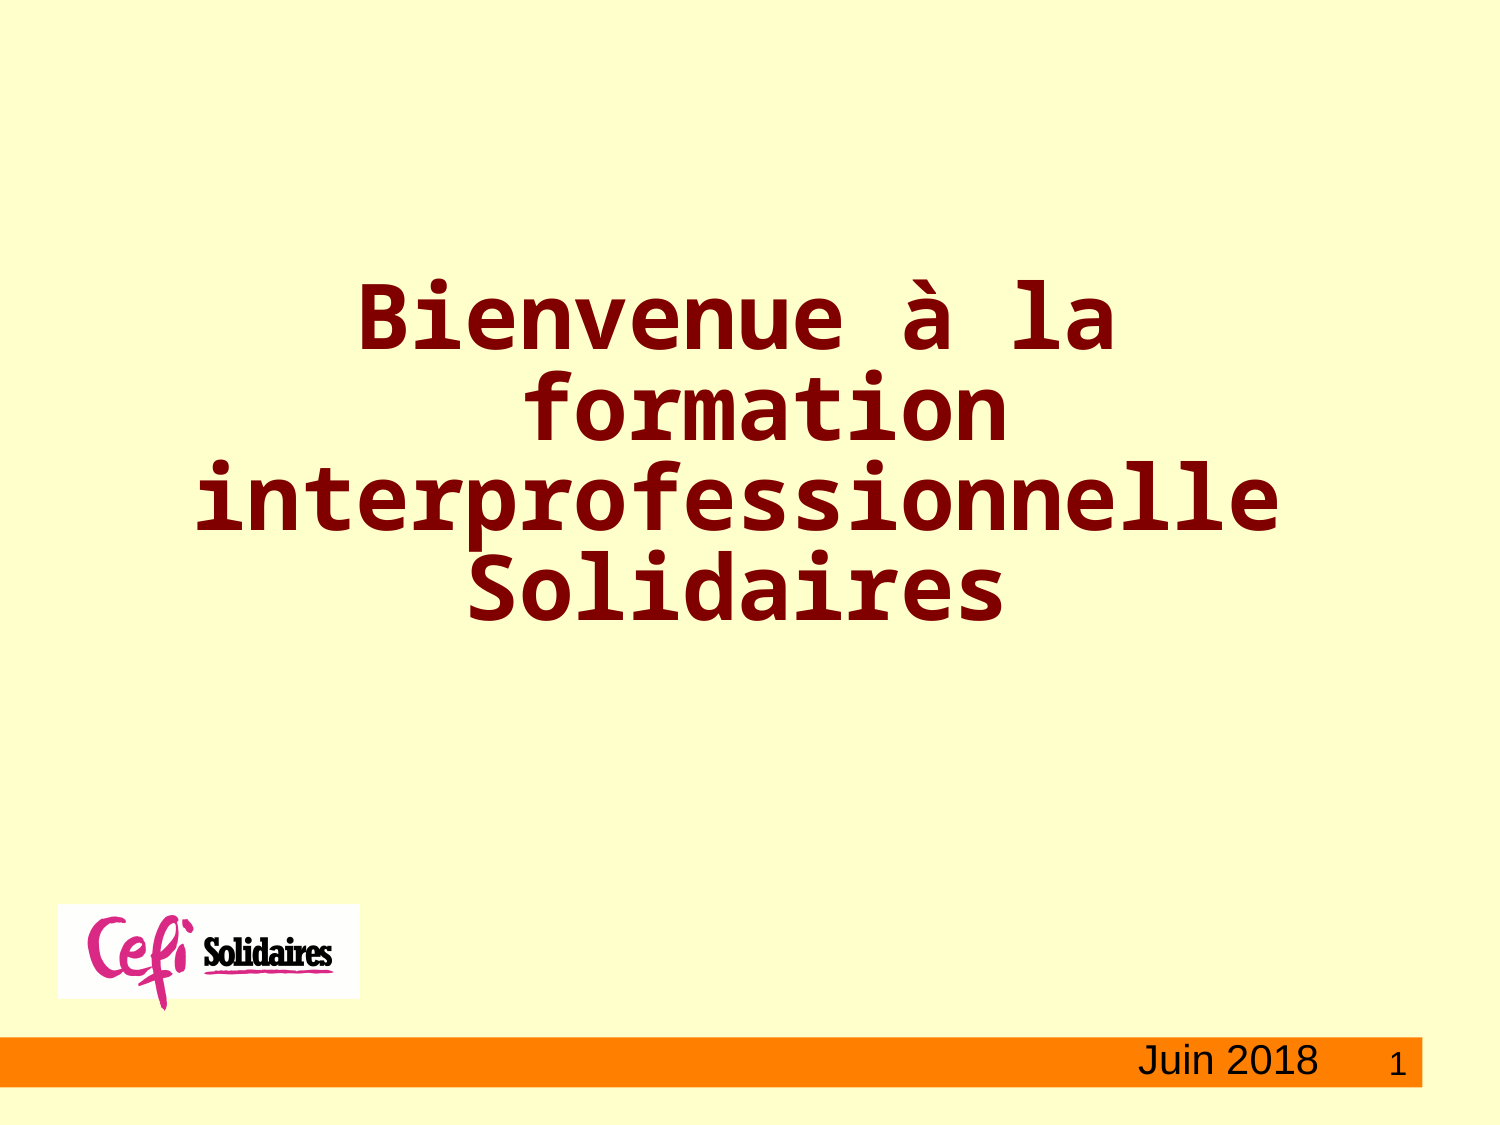

# Bienvenue à la formation interprofessionnelle Solidaires
Juin 2018